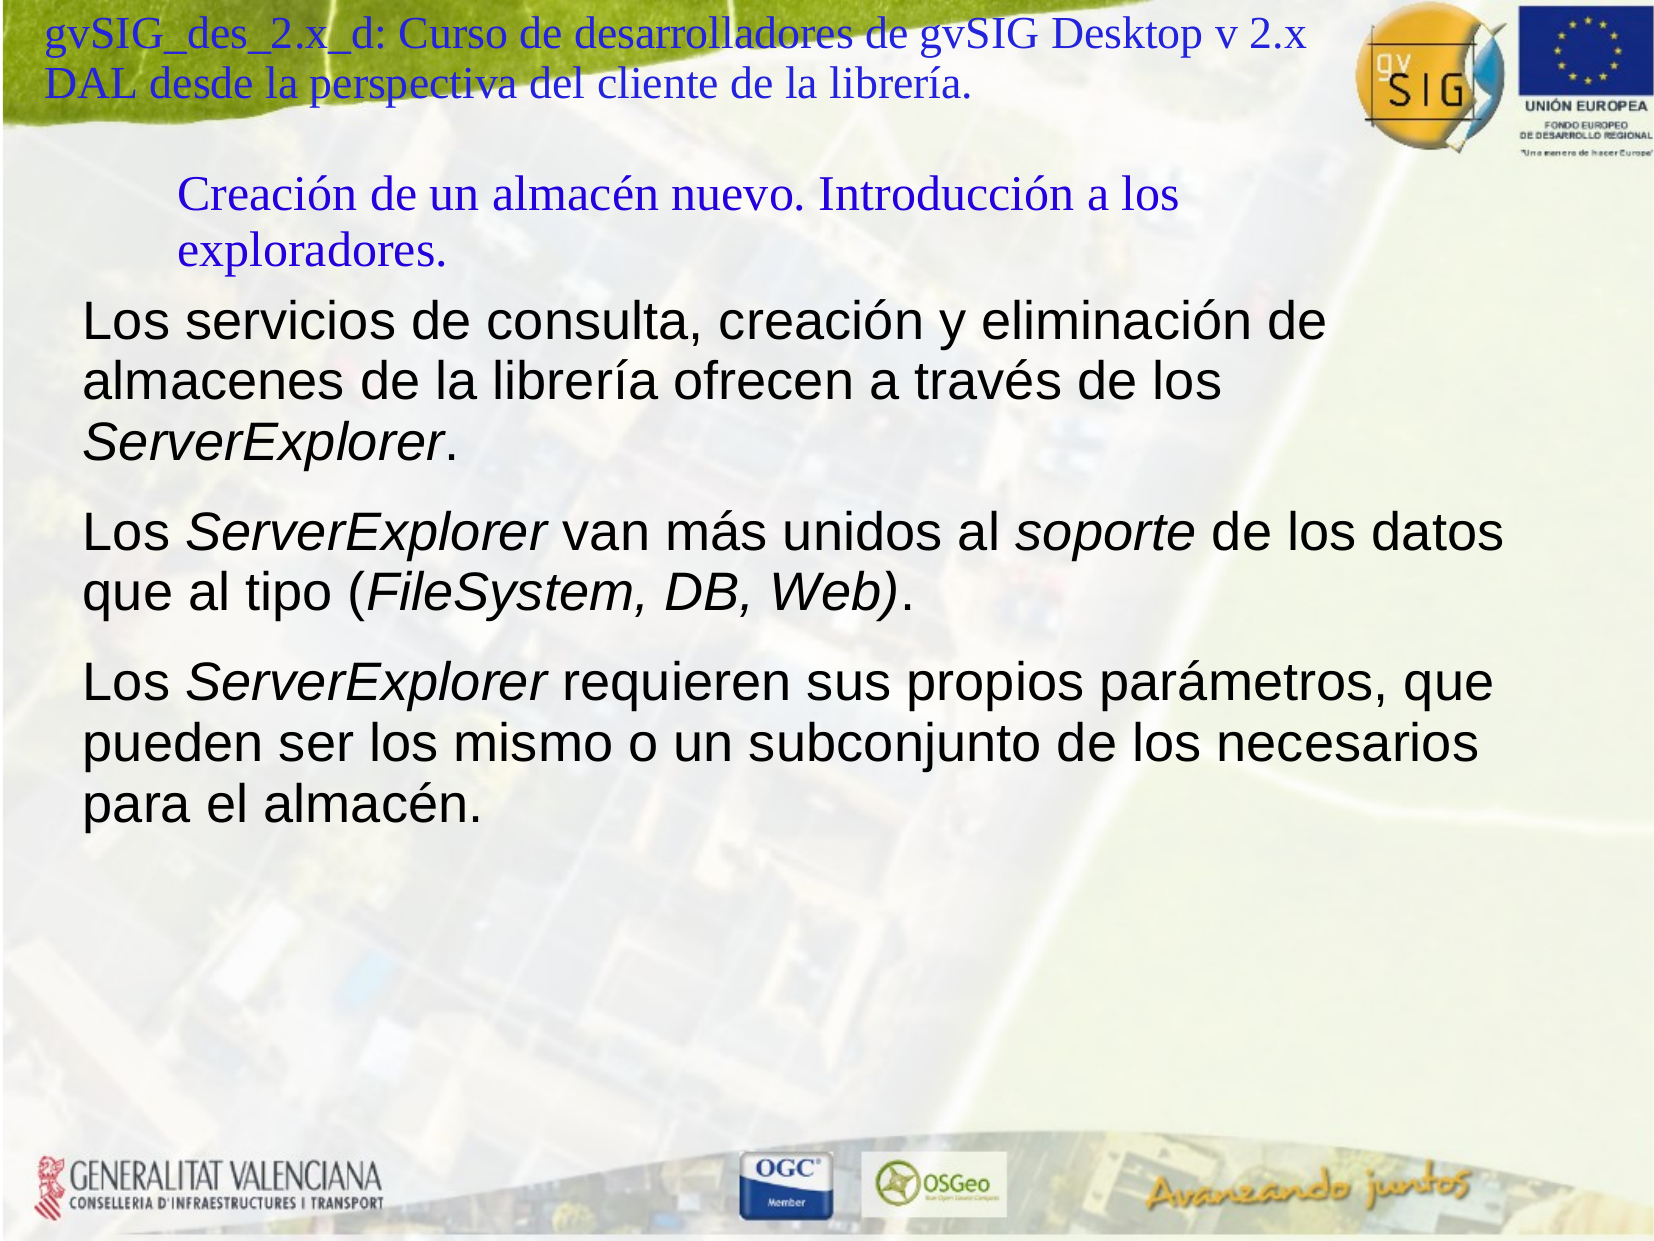

# Creación de un almacén nuevo. Introducción a los exploradores.
Los servicios de consulta, creación y eliminación de almacenes de la librería ofrecen a través de los ServerExplorer.
Los ServerExplorer van más unidos al soporte de los datos que al tipo (FileSystem, DB, Web).
Los ServerExplorer requieren sus propios parámetros, que pueden ser los mismo o un subconjunto de los necesarios para el almacén.